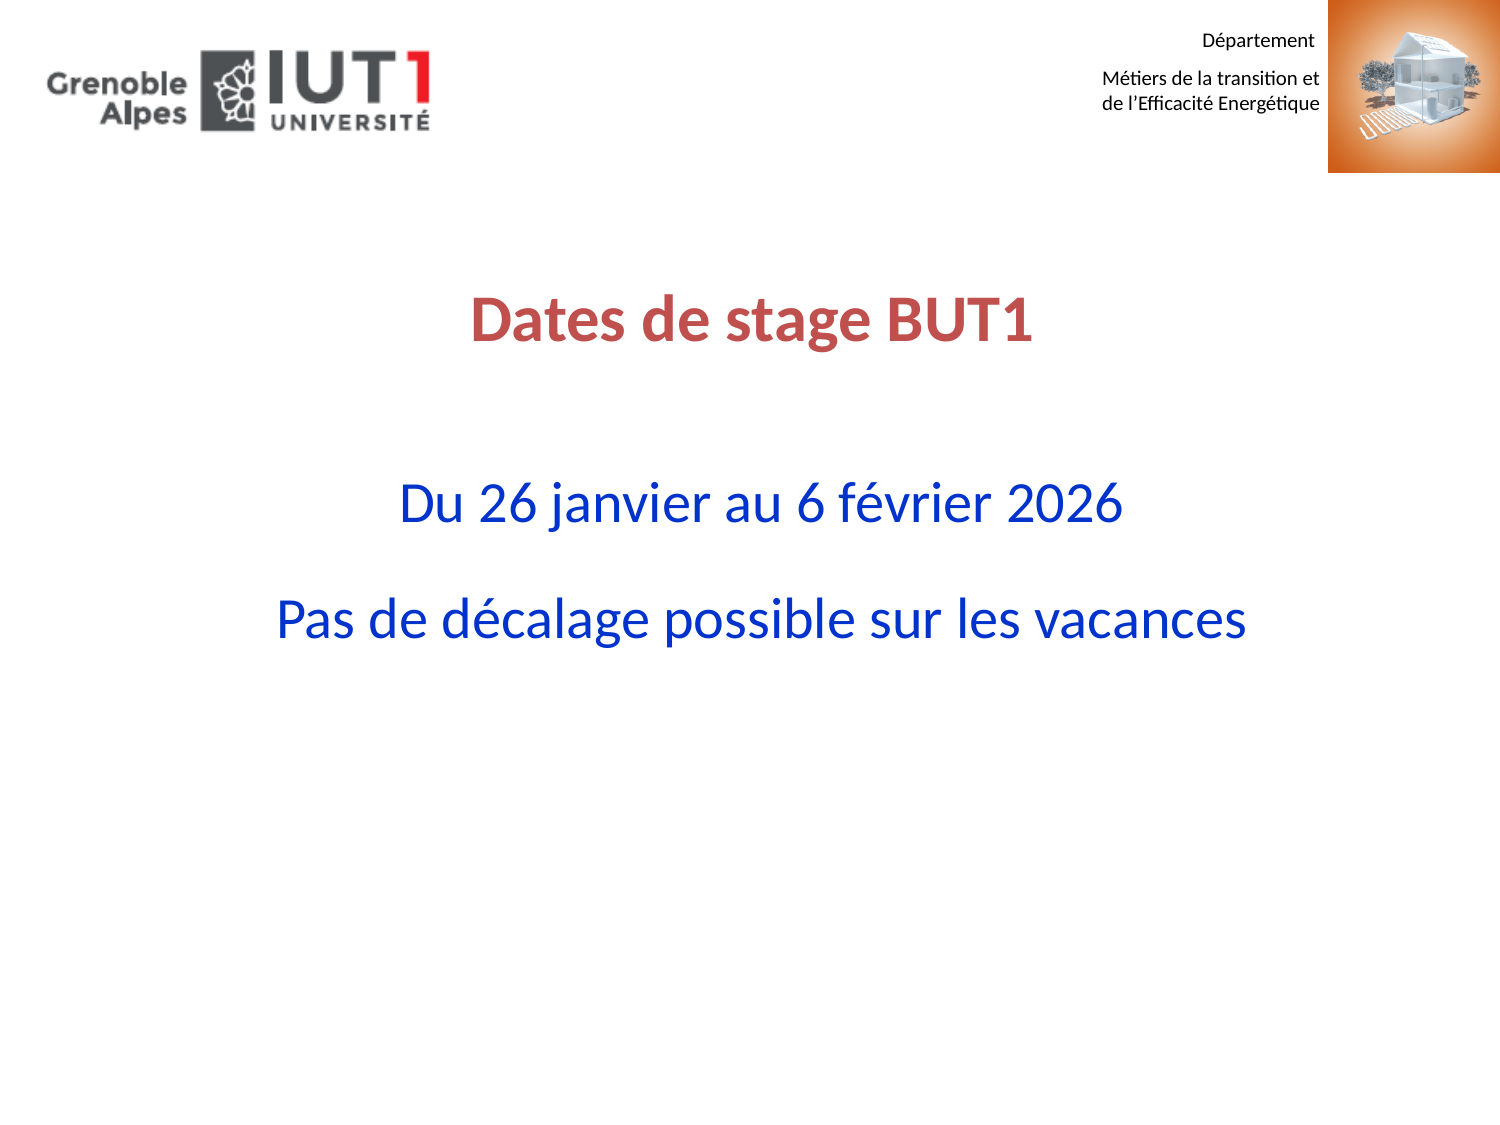

Département
Métiers de la transition et de l’Efficacité Energétique
# Dates de stage BUT1
Du 26 janvier au 6 février 2026
Pas de décalage possible sur les vacances